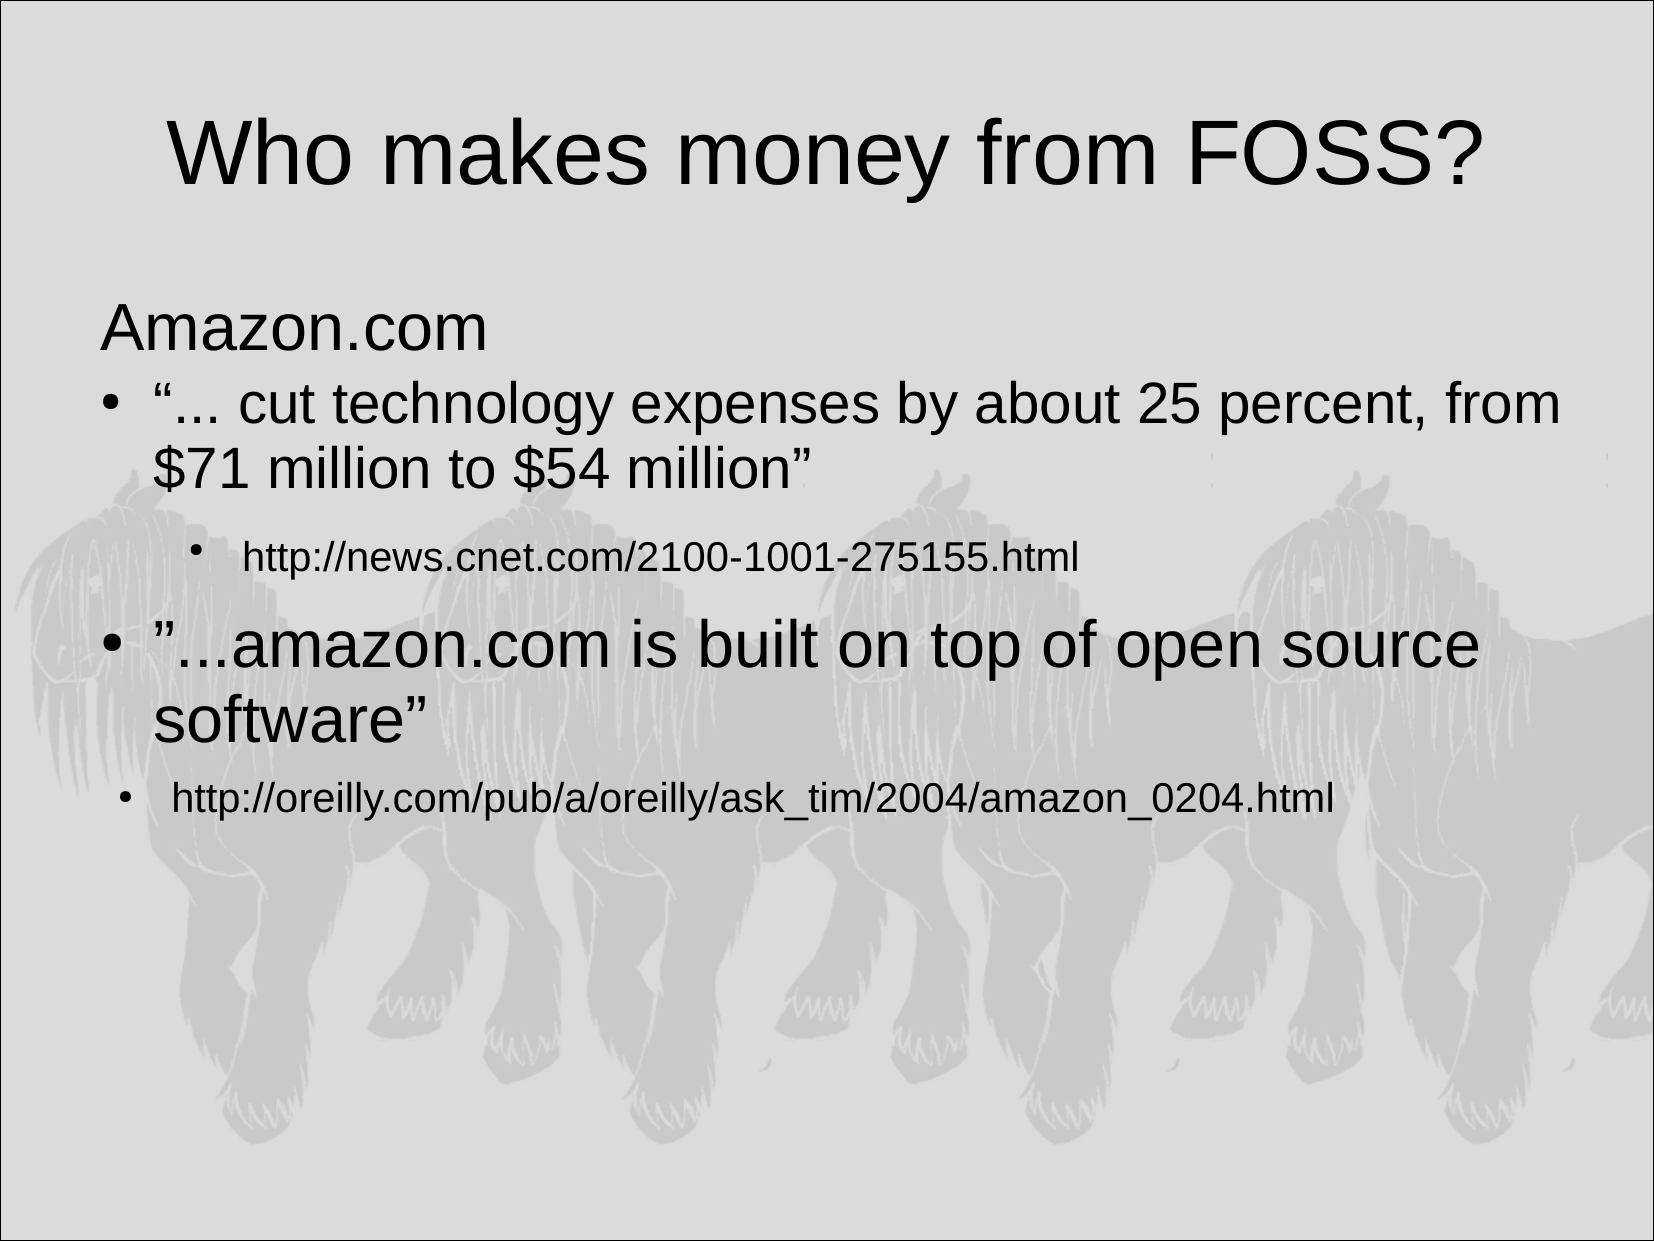

# Who makes money from FOSS?
Amazon.com
“... cut technology expenses by about 25 percent, from $71 million to $54 million”
http://news.cnet.com/2100-1001-275155.html
”...amazon.com is built on top of open source software”
http://oreilly.com/pub/a/oreilly/ask_tim/2004/amazon_0204.html